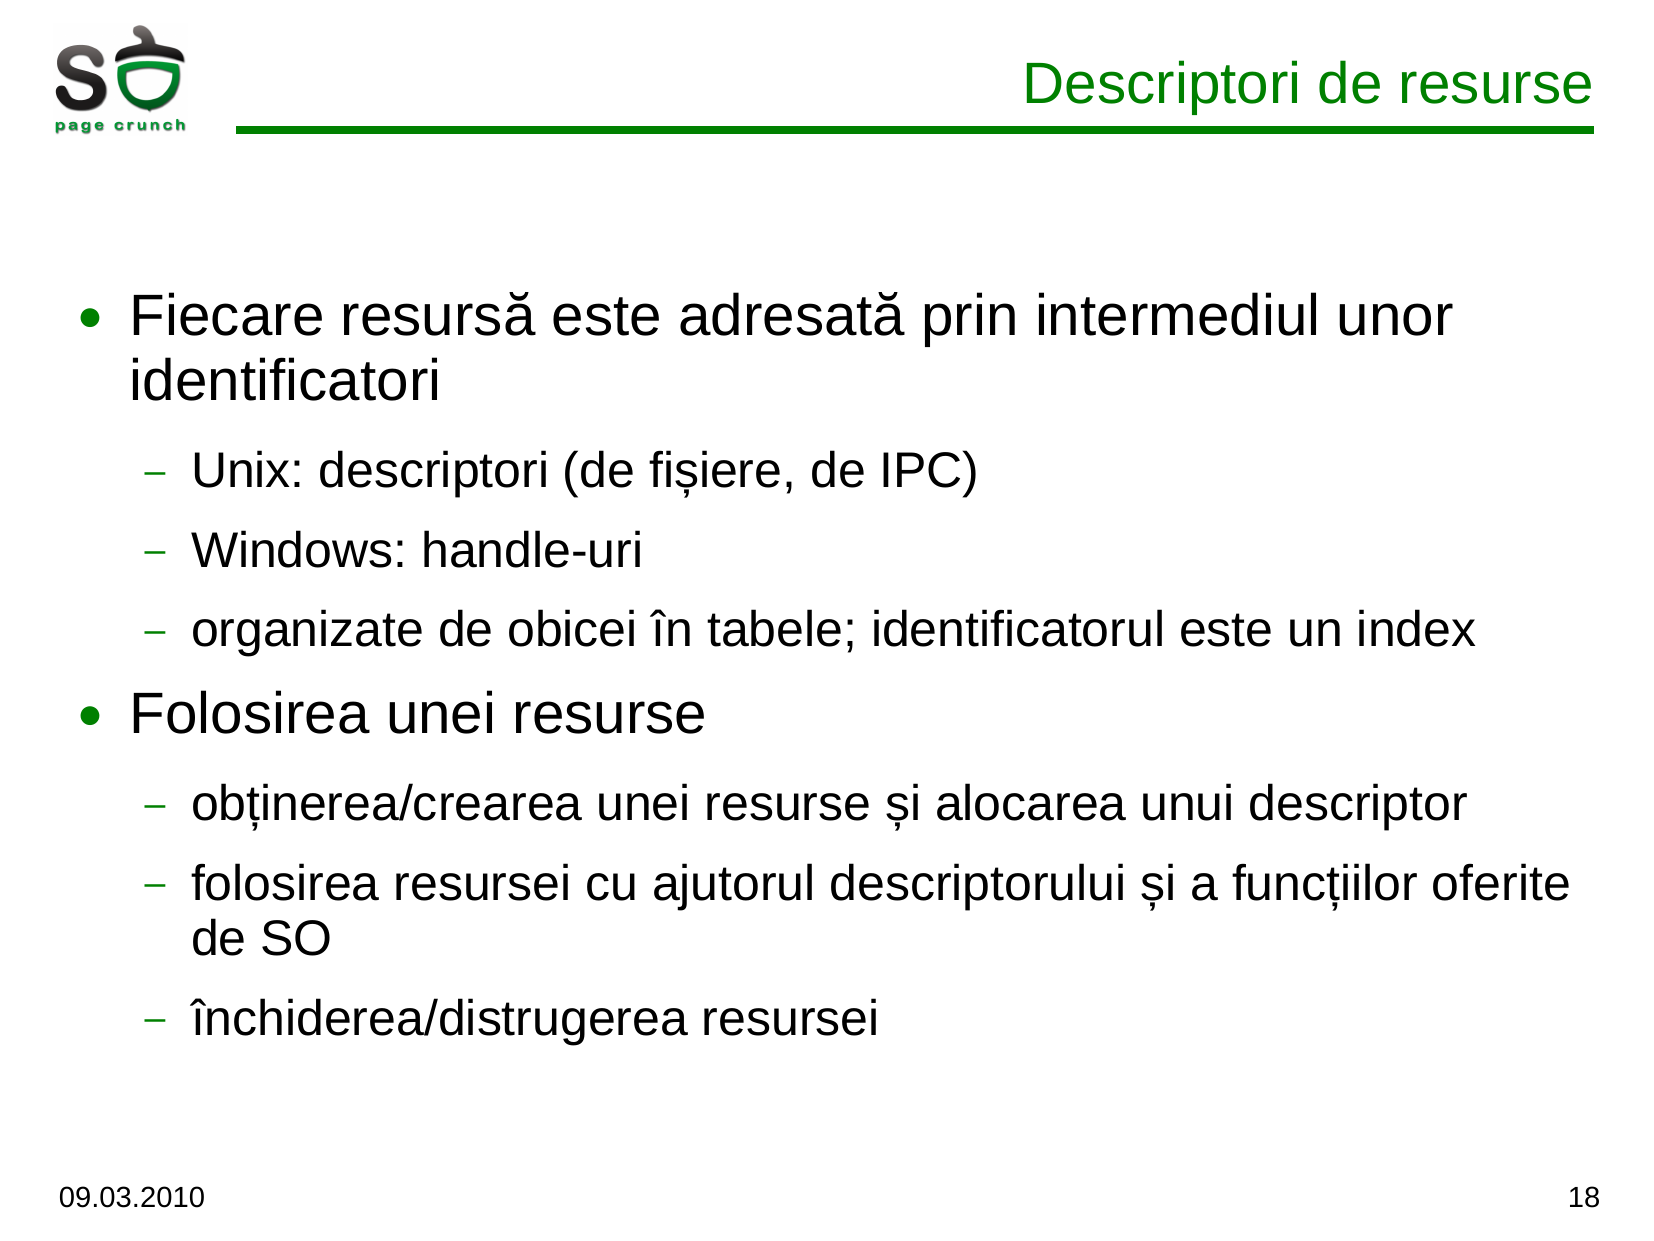

# Descriptori de resurse
Fiecare resursă este adresată prin intermediul unor identificatori
Unix: descriptori (de fișiere, de IPC)
Windows: handle-uri
organizate de obicei în tabele; identificatorul este un index
Folosirea unei resurse
obținerea/crearea unei resurse și alocarea unui descriptor
folosirea resursei cu ajutorul descriptorului și a funcțiilor oferite de SO
închiderea/distrugerea resursei
09.03.2010
18